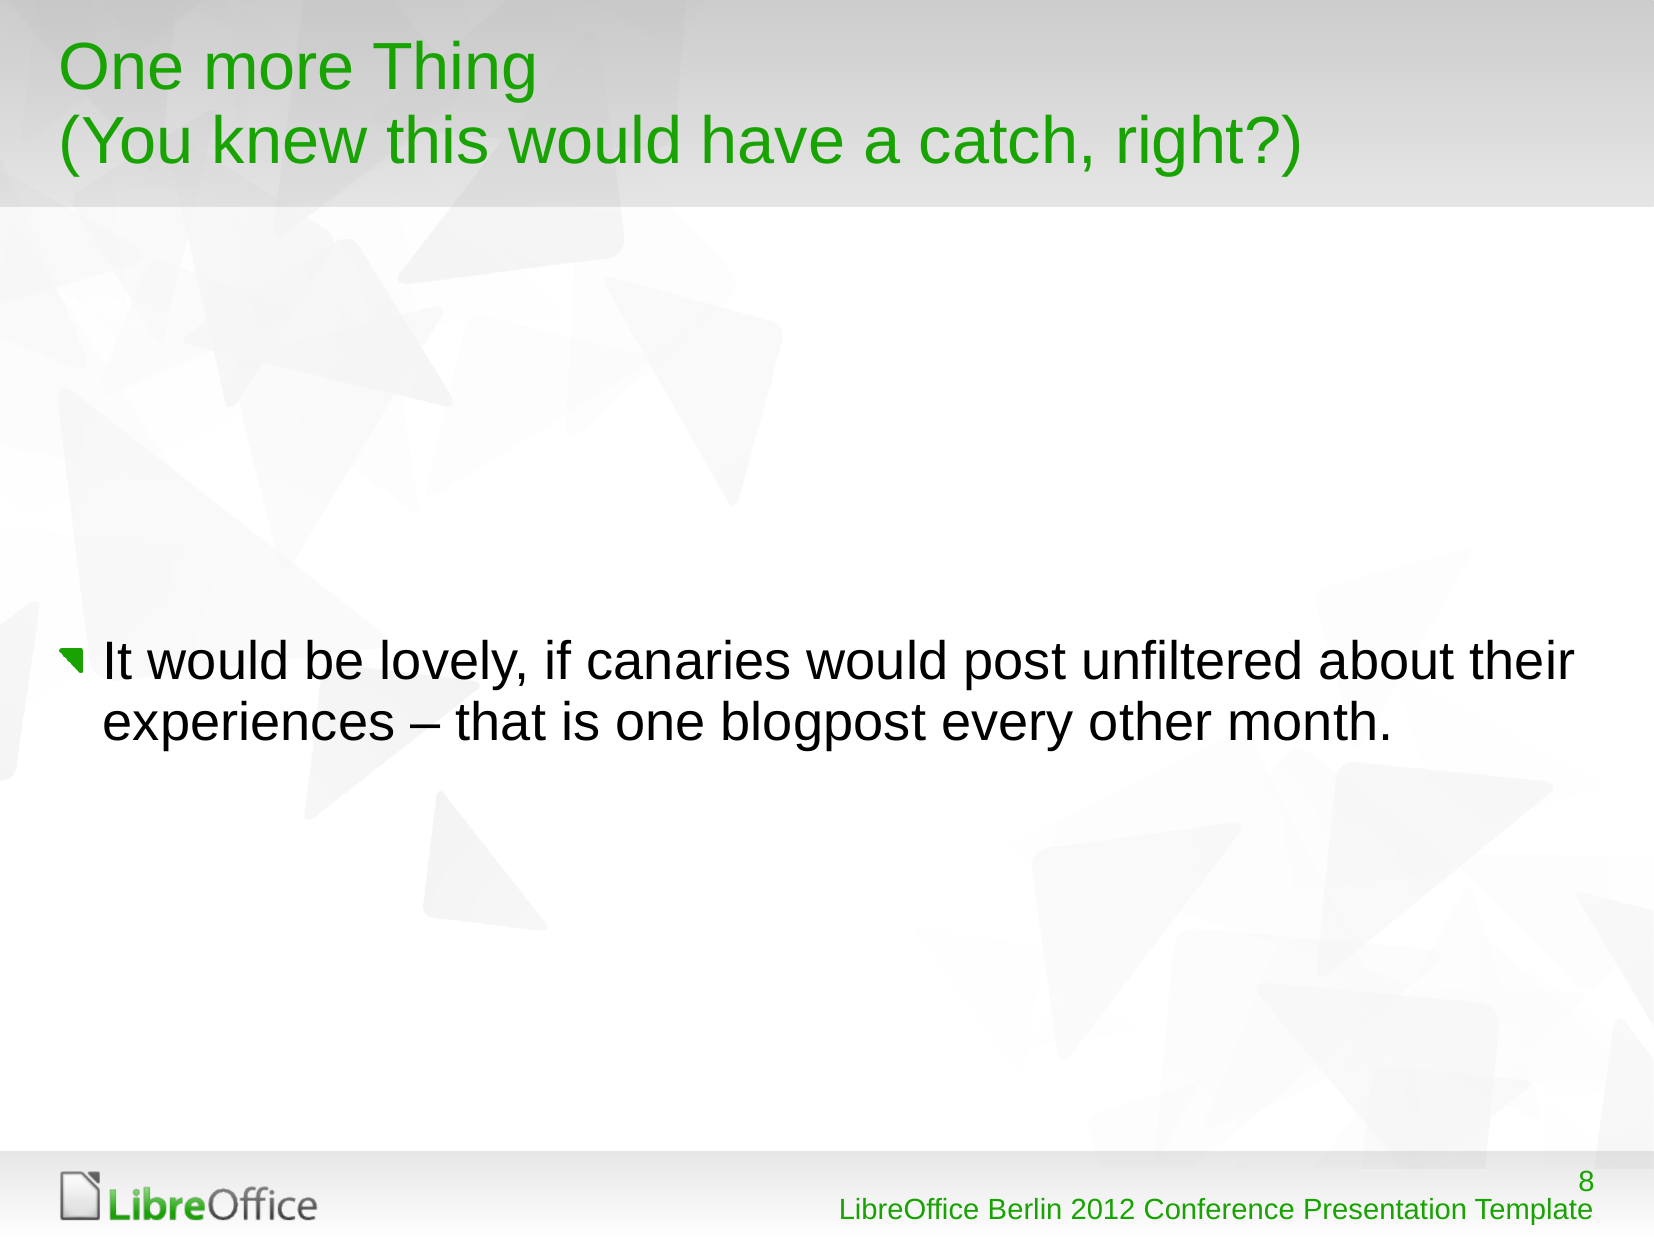

# One more Thing (You knew this would have a catch, right?)
It would be lovely, if canaries would post unfiltered about their experiences – that is one blogpost every other month.
8
LibreOffice Berlin 2012 Conference Presentation Template